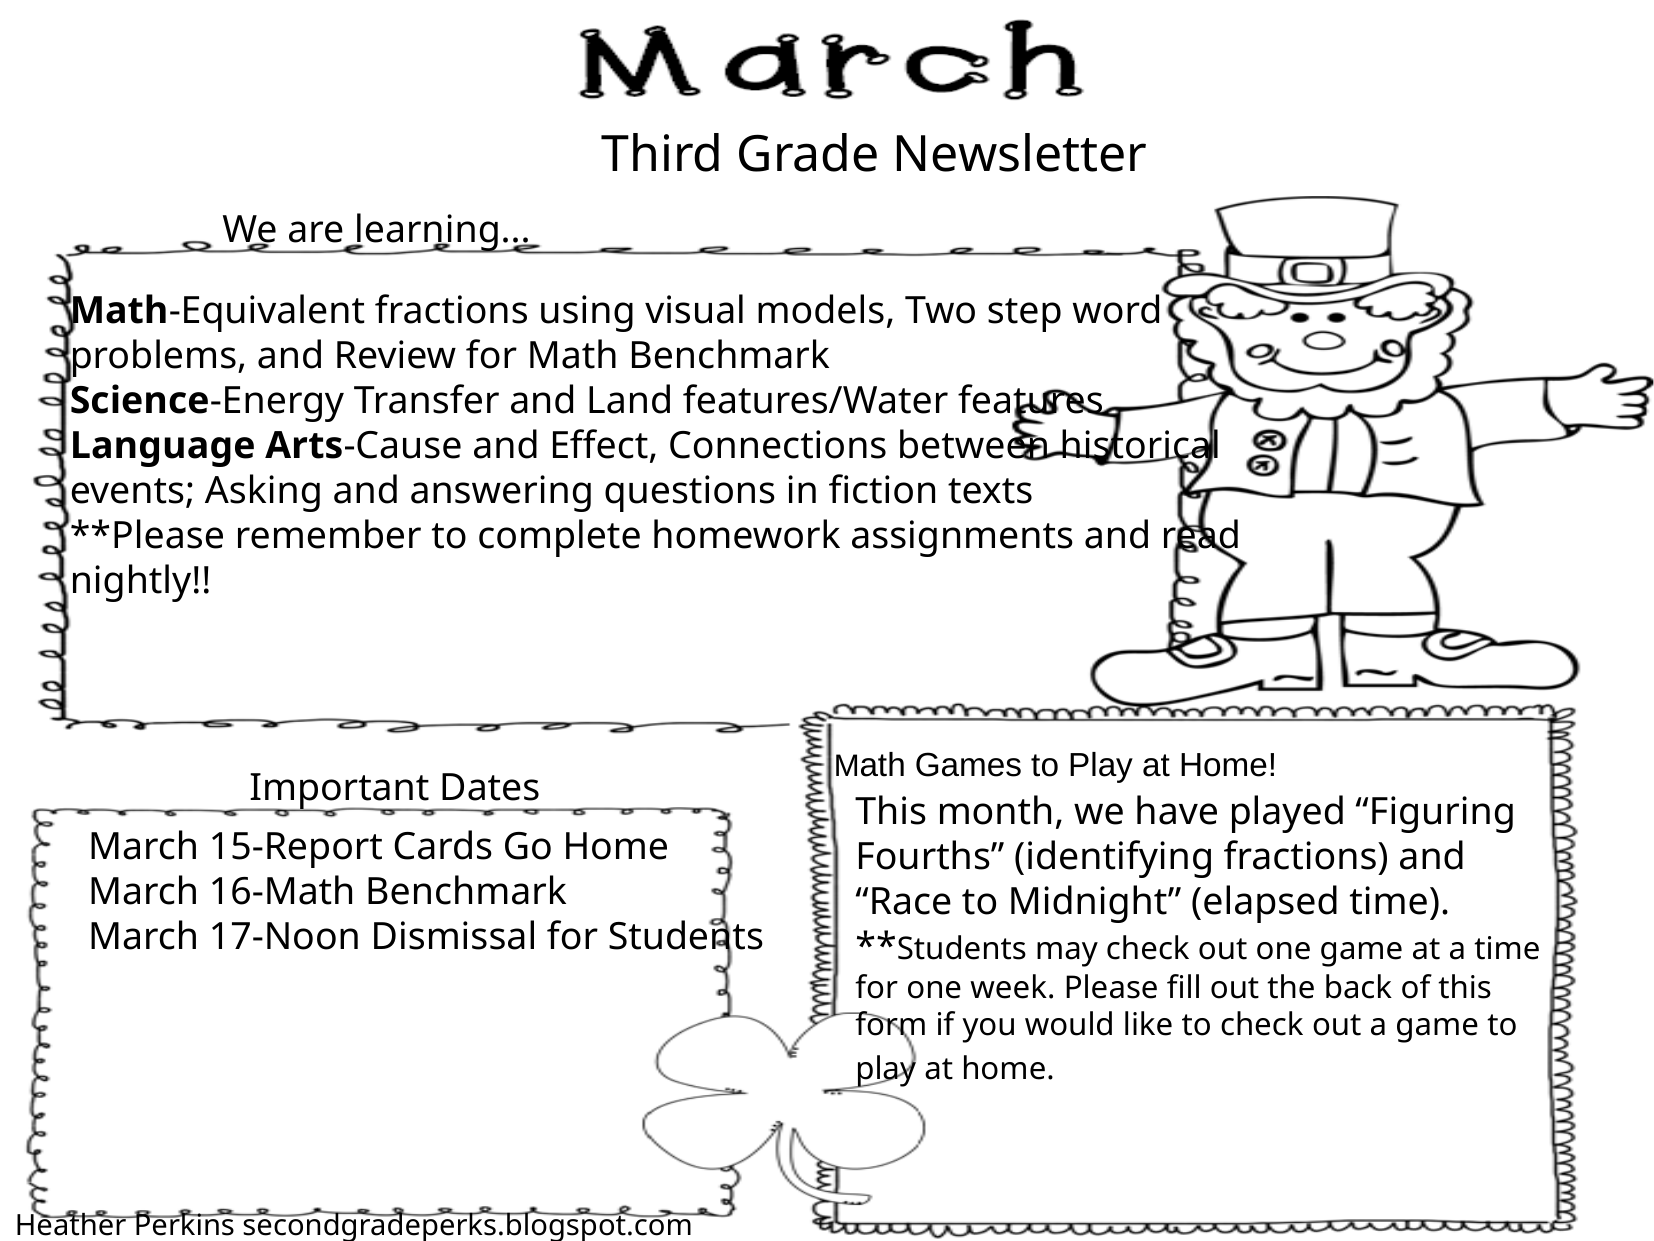

Third Grade Newsletter
We are learning...
Math-Equivalent fractions using visual models, Two step word problems, and Review for Math Benchmark
Science-Energy Transfer and Land features/Water features
Language Arts-Cause and Effect, Connections between historical events; Asking and answering questions in fiction texts
**Please remember to complete homework assignments and read nightly!!
 Math Games to Play at Home!
Important Dates
This month, we have played “Figuring Fourths” (identifying fractions) and “Race to Midnight” (elapsed time).
**Students may check out one game at a time for one week. Please fill out the back of this form if you would like to check out a game to play at home.
March 15-Report Cards Go Home
March 16-Math Benchmark
March 17-Noon Dismissal for Students
Heather Perkins secondgradeperks.blogspot.com